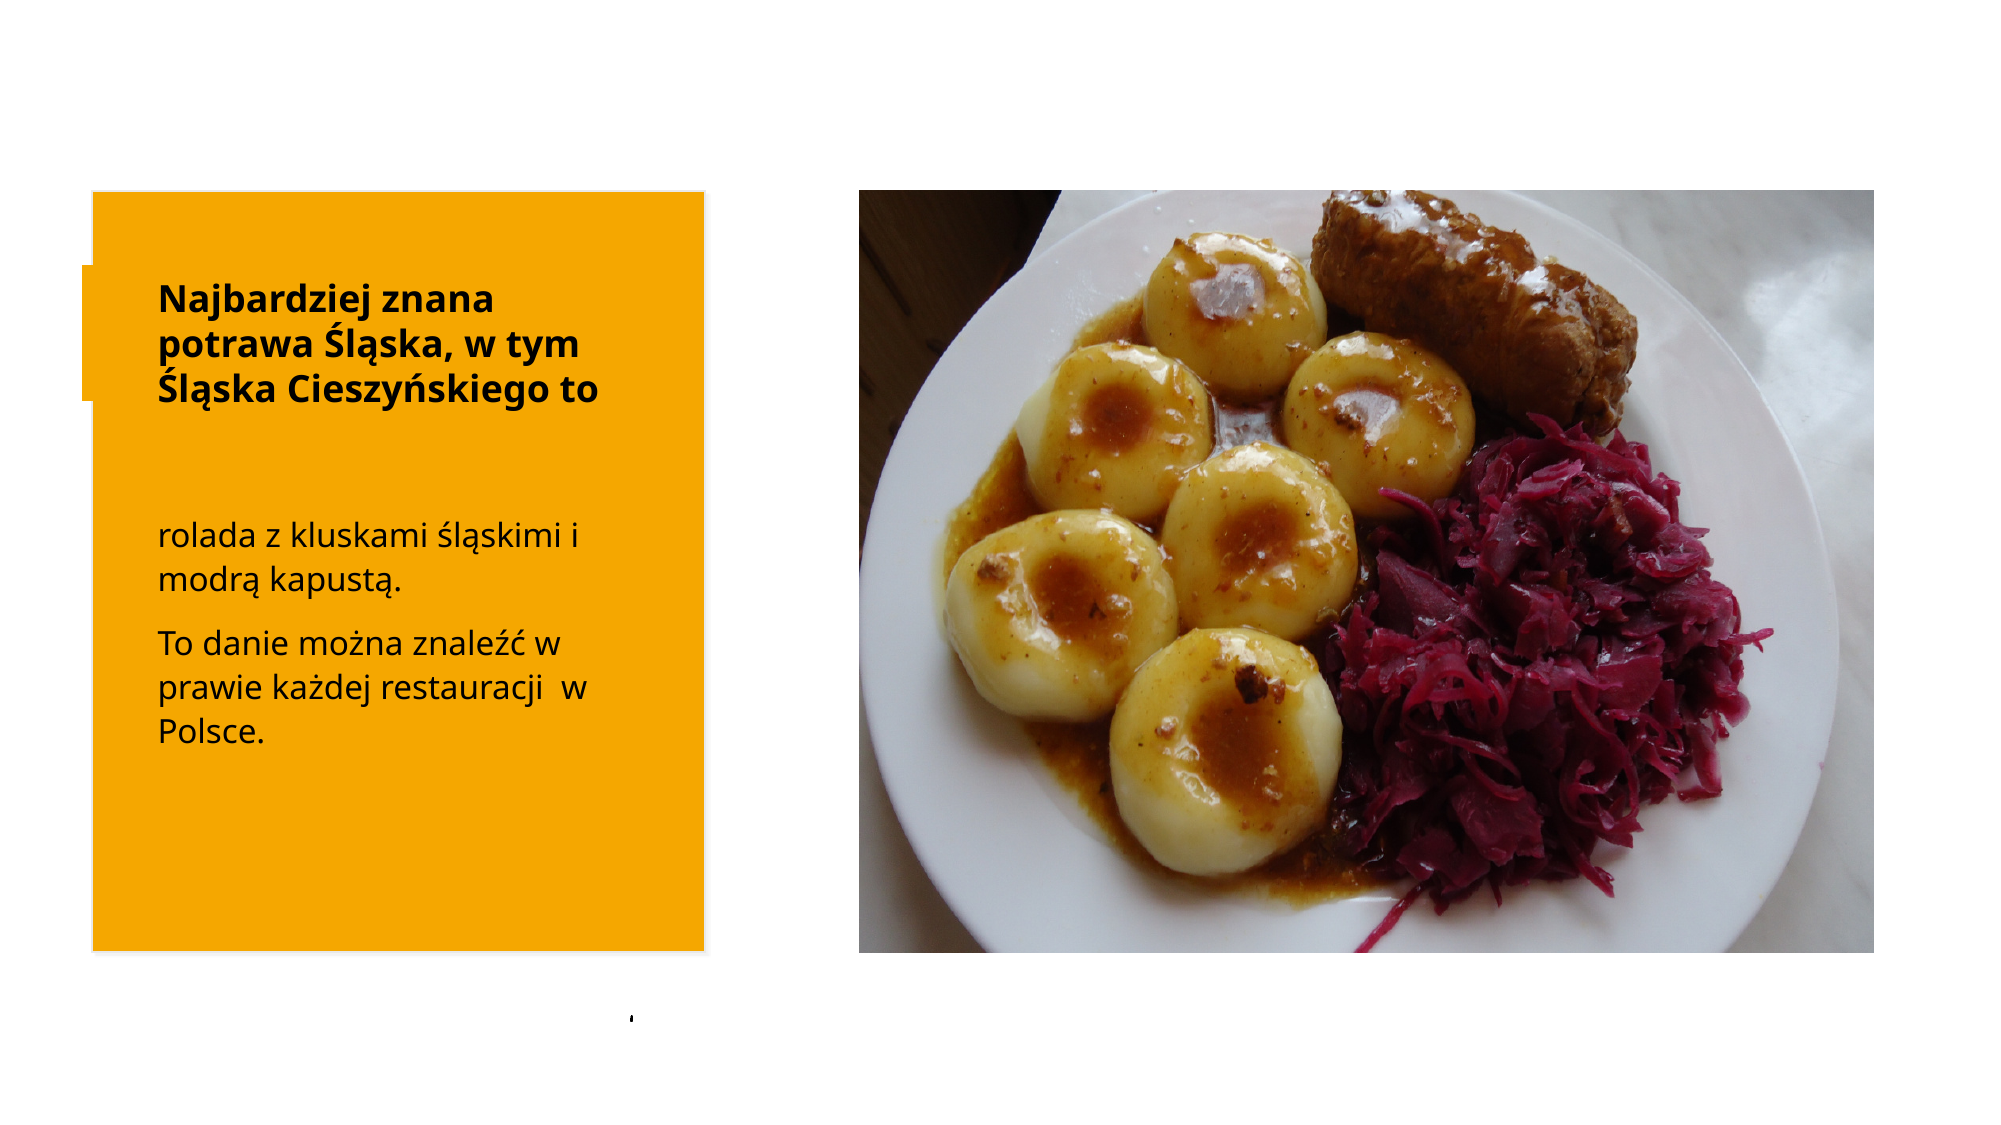

# Najbardziej znana potrawa Śląska, w tym Śląska Cieszyńskiego to
rolada z kluskami śląskimi i modrą kapustą.
To danie można znaleźć w prawie każdej restauracji  w Polsce.